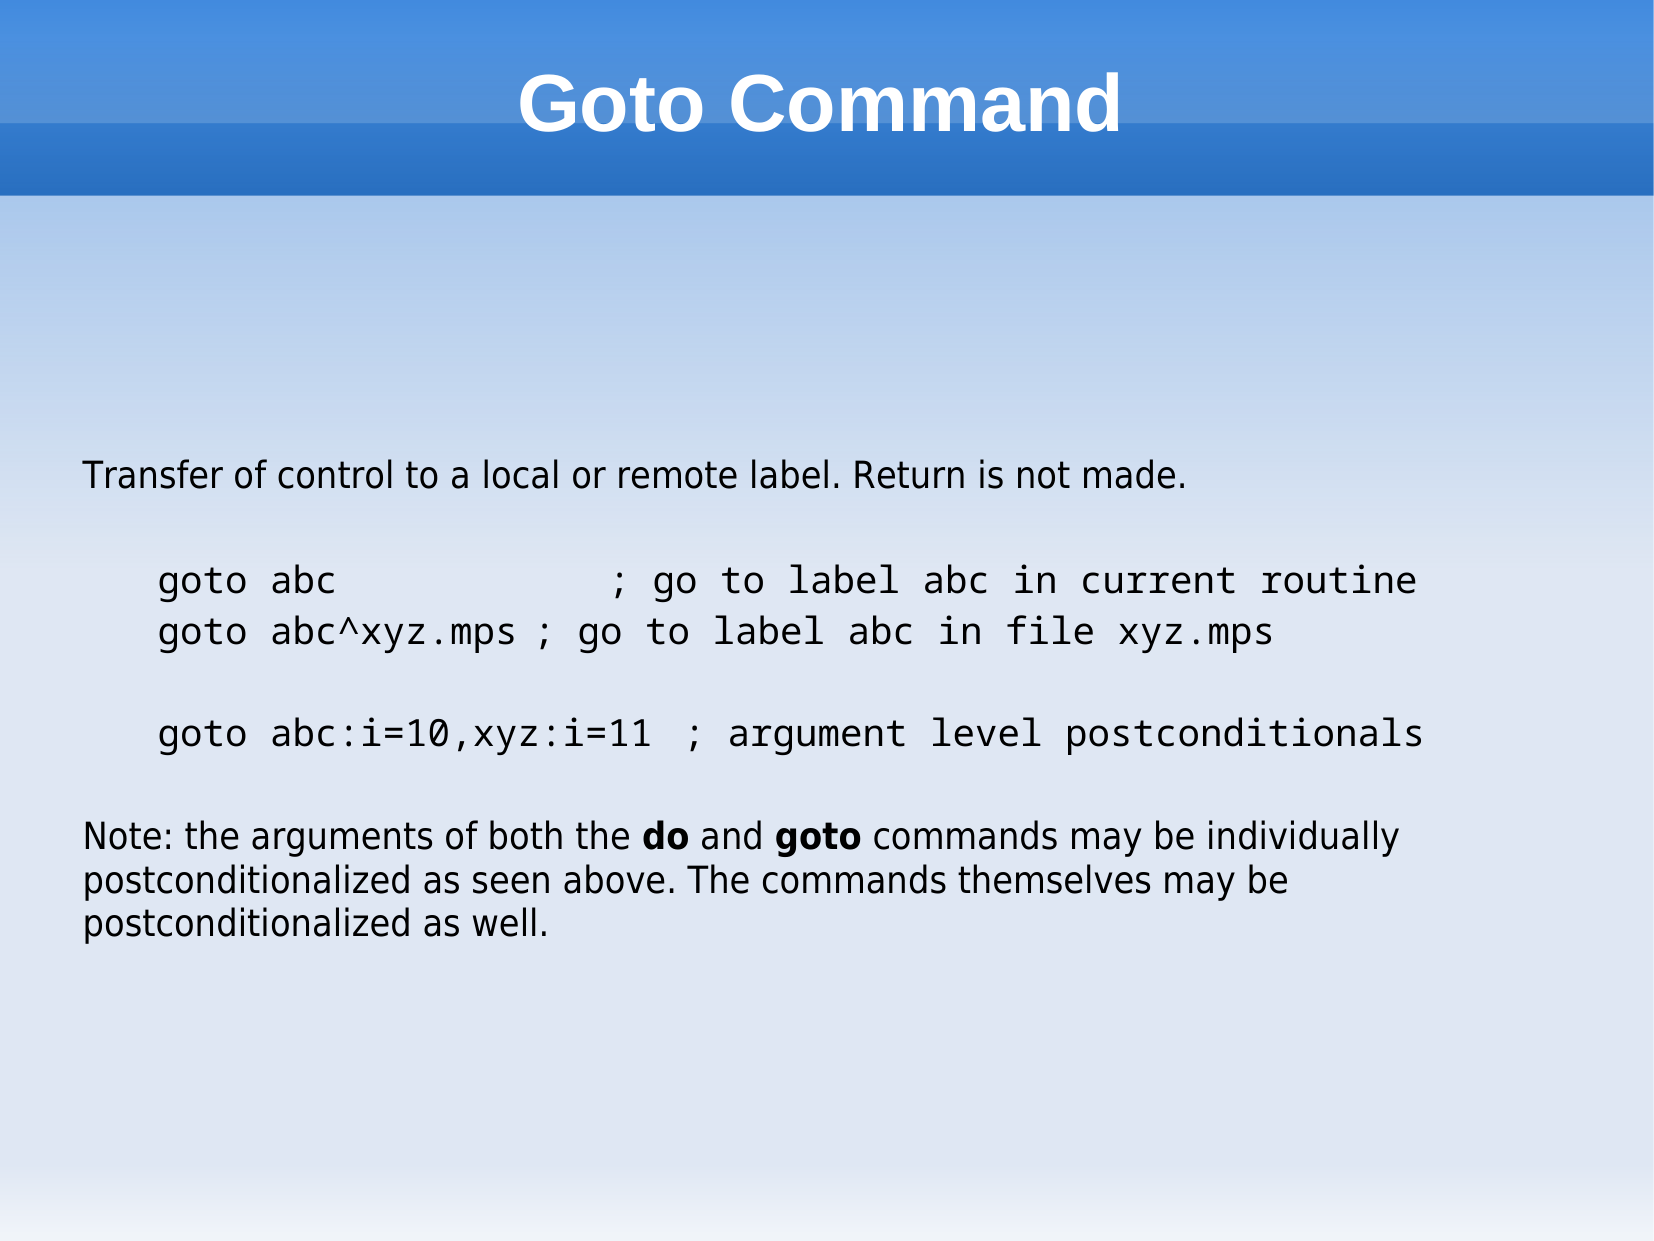

# Goto Command
Transfer of control to a local or remote label. Return is not made.
 	goto abc				; go to label abc in current routine
 	goto abc^xyz.mps	; go to label abc in file xyz.mps
	goto abc:i=10,xyz:i=11	; argument level postconditionals
Note: the arguments of both the do and goto commands may be individually postconditionalized as seen above. The commands themselves may be postconditionalized as well.